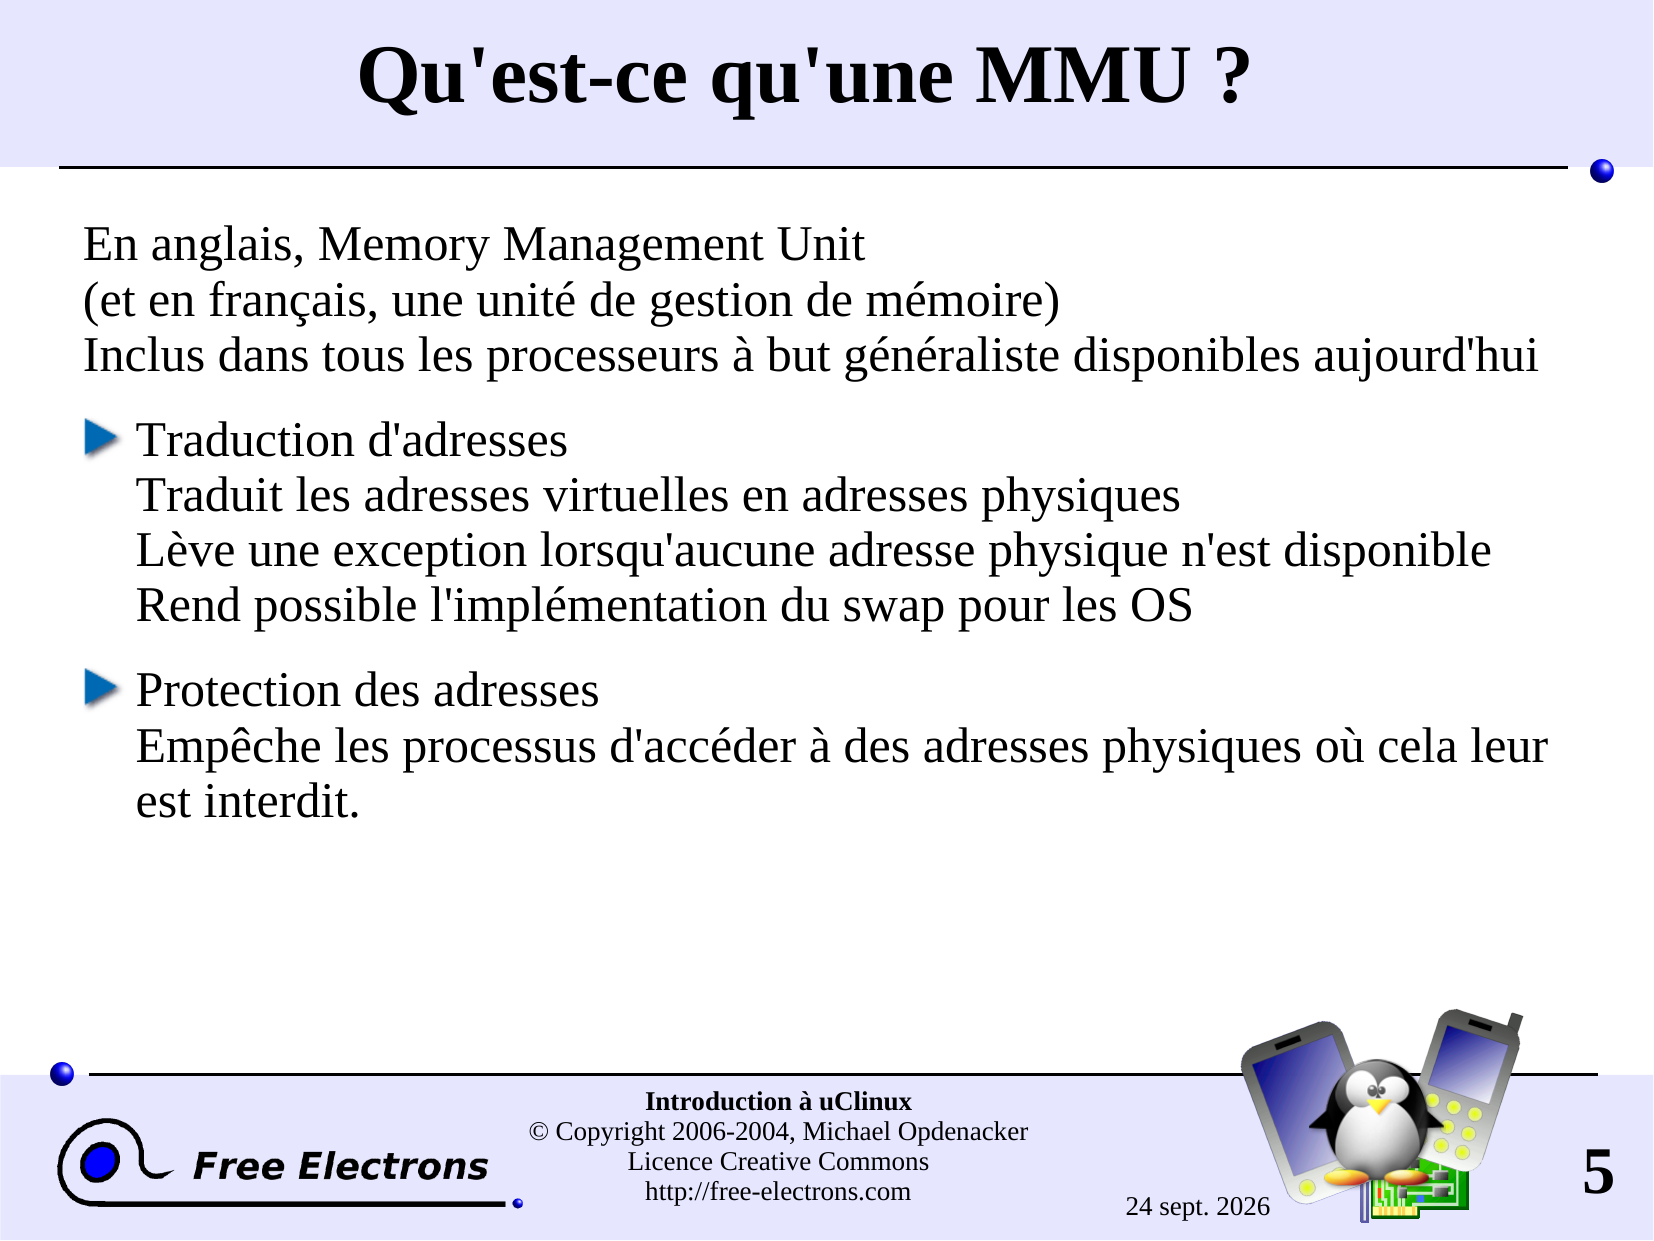

# Qu'est-ce qu'une MMU ?
En anglais, Memory Management Unit
(et en français, une unité de gestion de mémoire)
Inclus dans tous les processeurs à but généraliste disponibles aujourd'hui
Traduction d'adresses
Traduit les adresses virtuelles en adresses physiques
Lève une exception lorsqu'aucune adresse physique n'est disponible
Rend possible l'implémentation du swap pour les OS
Protection des adresses
Empêche les processus d'accéder à des adresses physiques où cela leur est interdit.